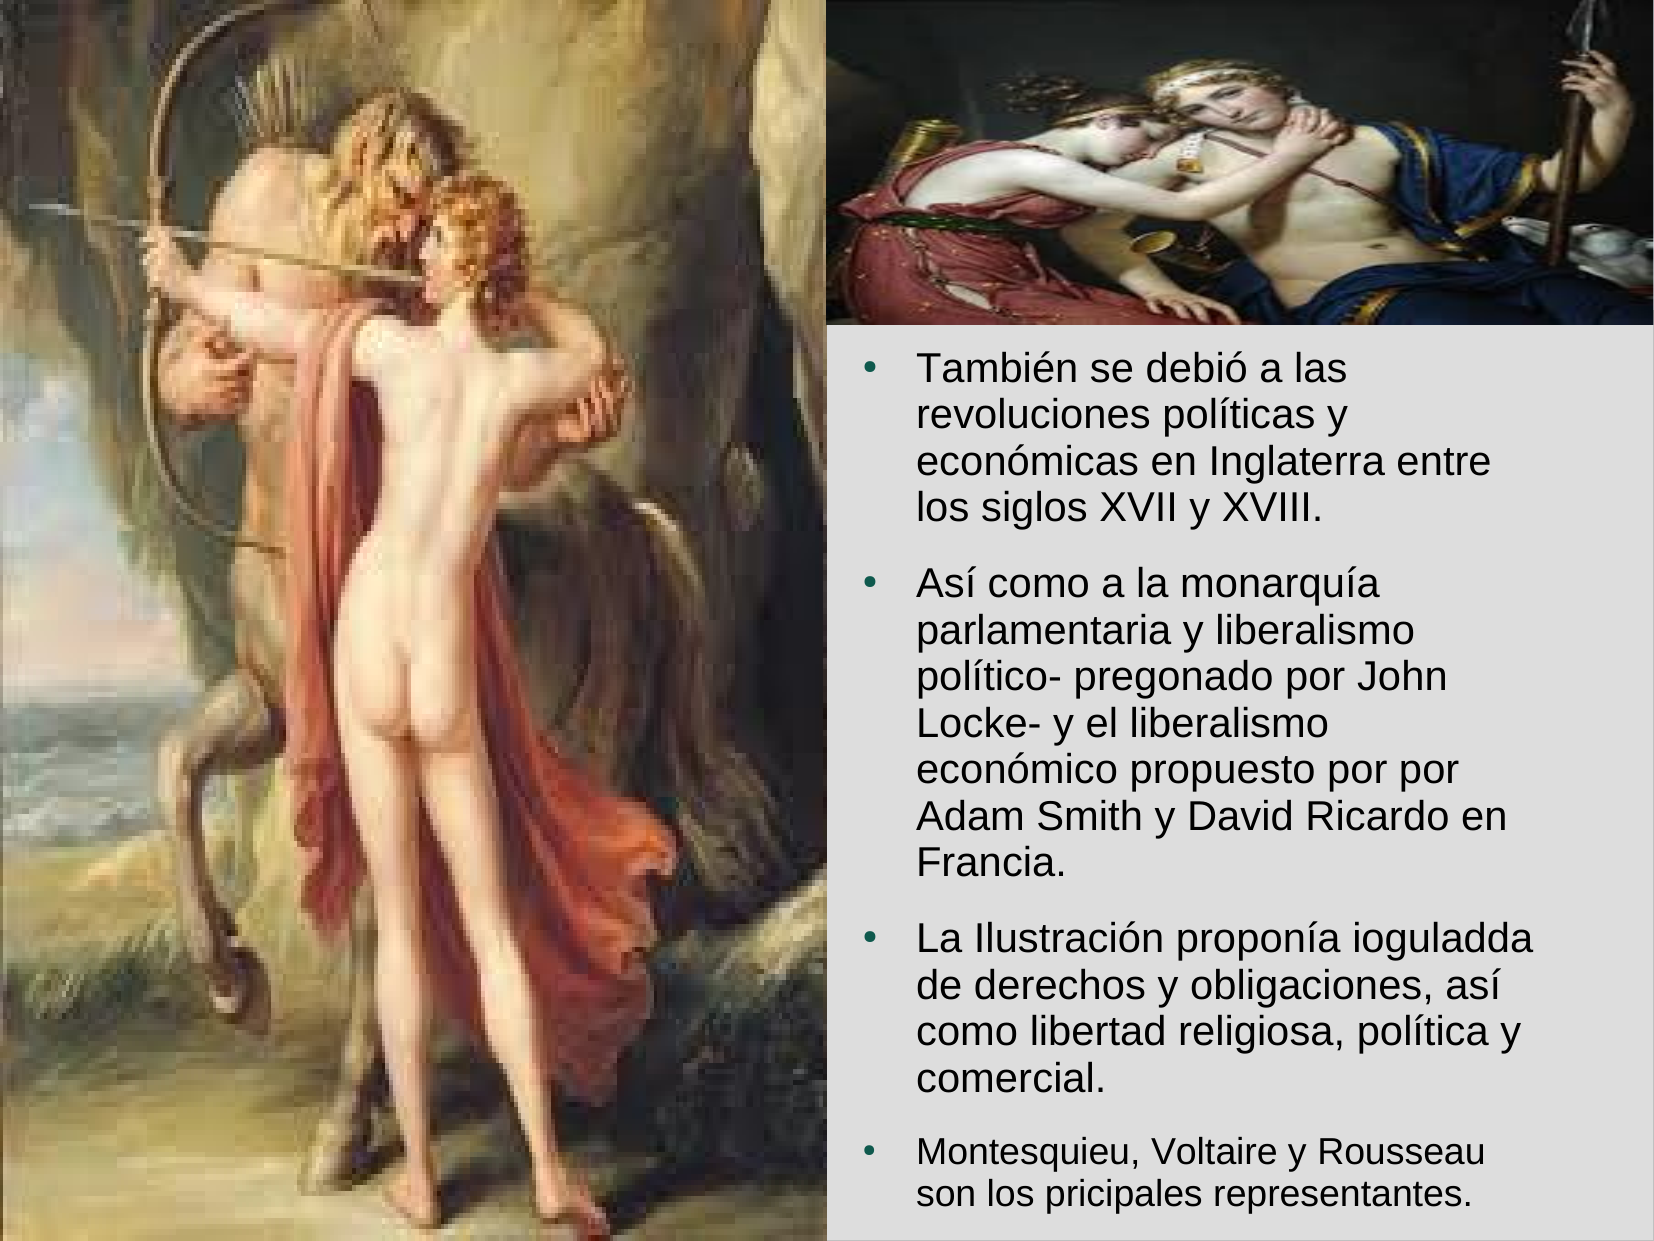

#
También se debió a las revoluciones políticas y económicas en Inglaterra entre los siglos XVII y XVIII.
Así como a la monarquía parlamentaria y liberalismo político- pregonado por John Locke- y el liberalismo económico propuesto por por Adam Smith y David Ricardo en Francia.
La Ilustración proponía ioguladda de derechos y obligaciones, así como libertad religiosa, política y comercial.
Montesquieu, Voltaire y Rousseau son los pricipales representantes.